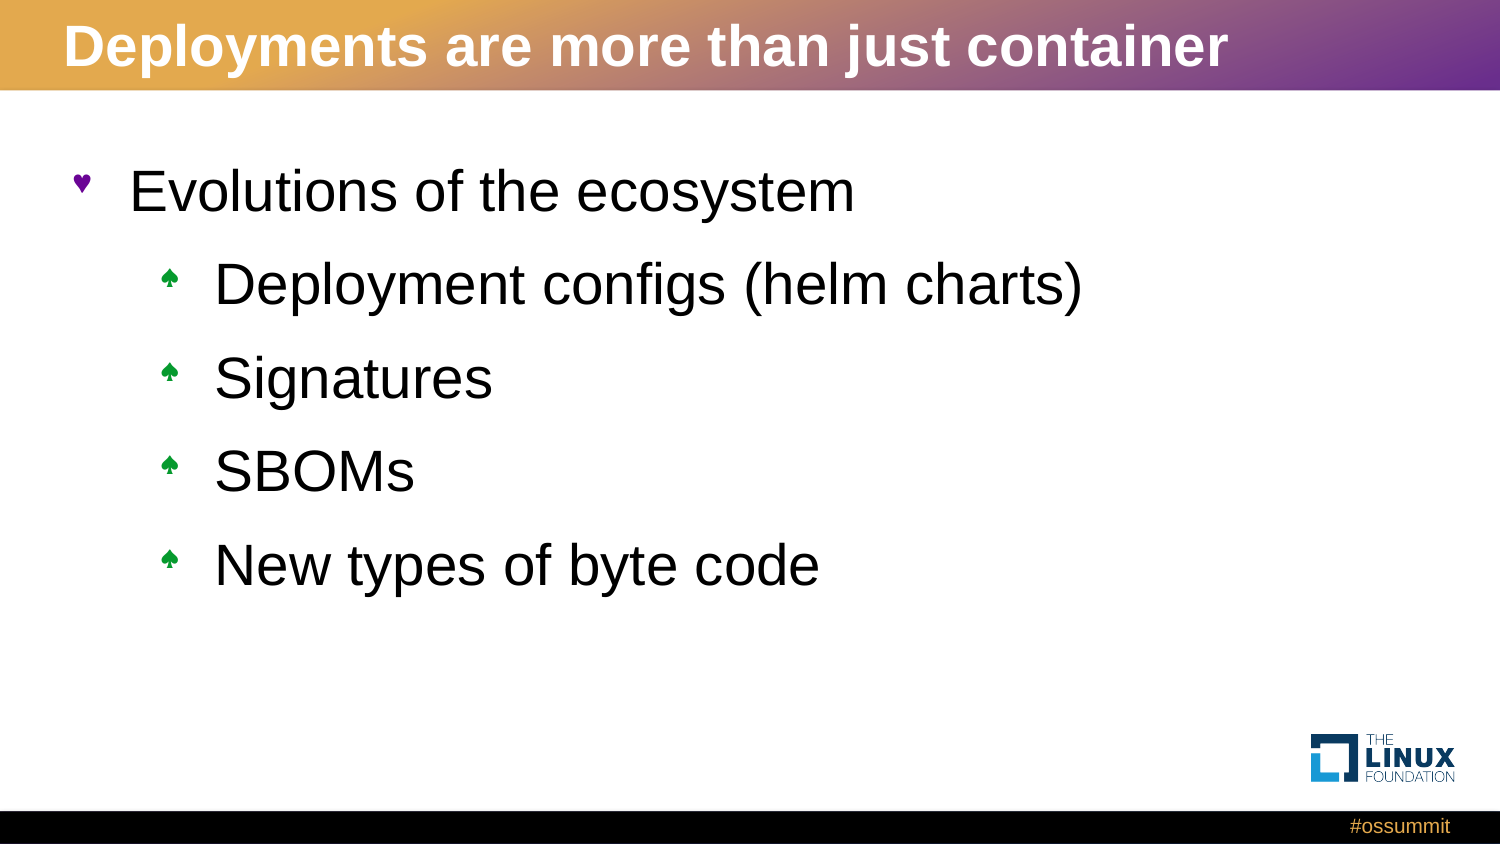

# Deployments are more than just container
Evolutions of the ecosystem
Deployment configs (helm charts)
Signatures
SBOMs
New types of byte code